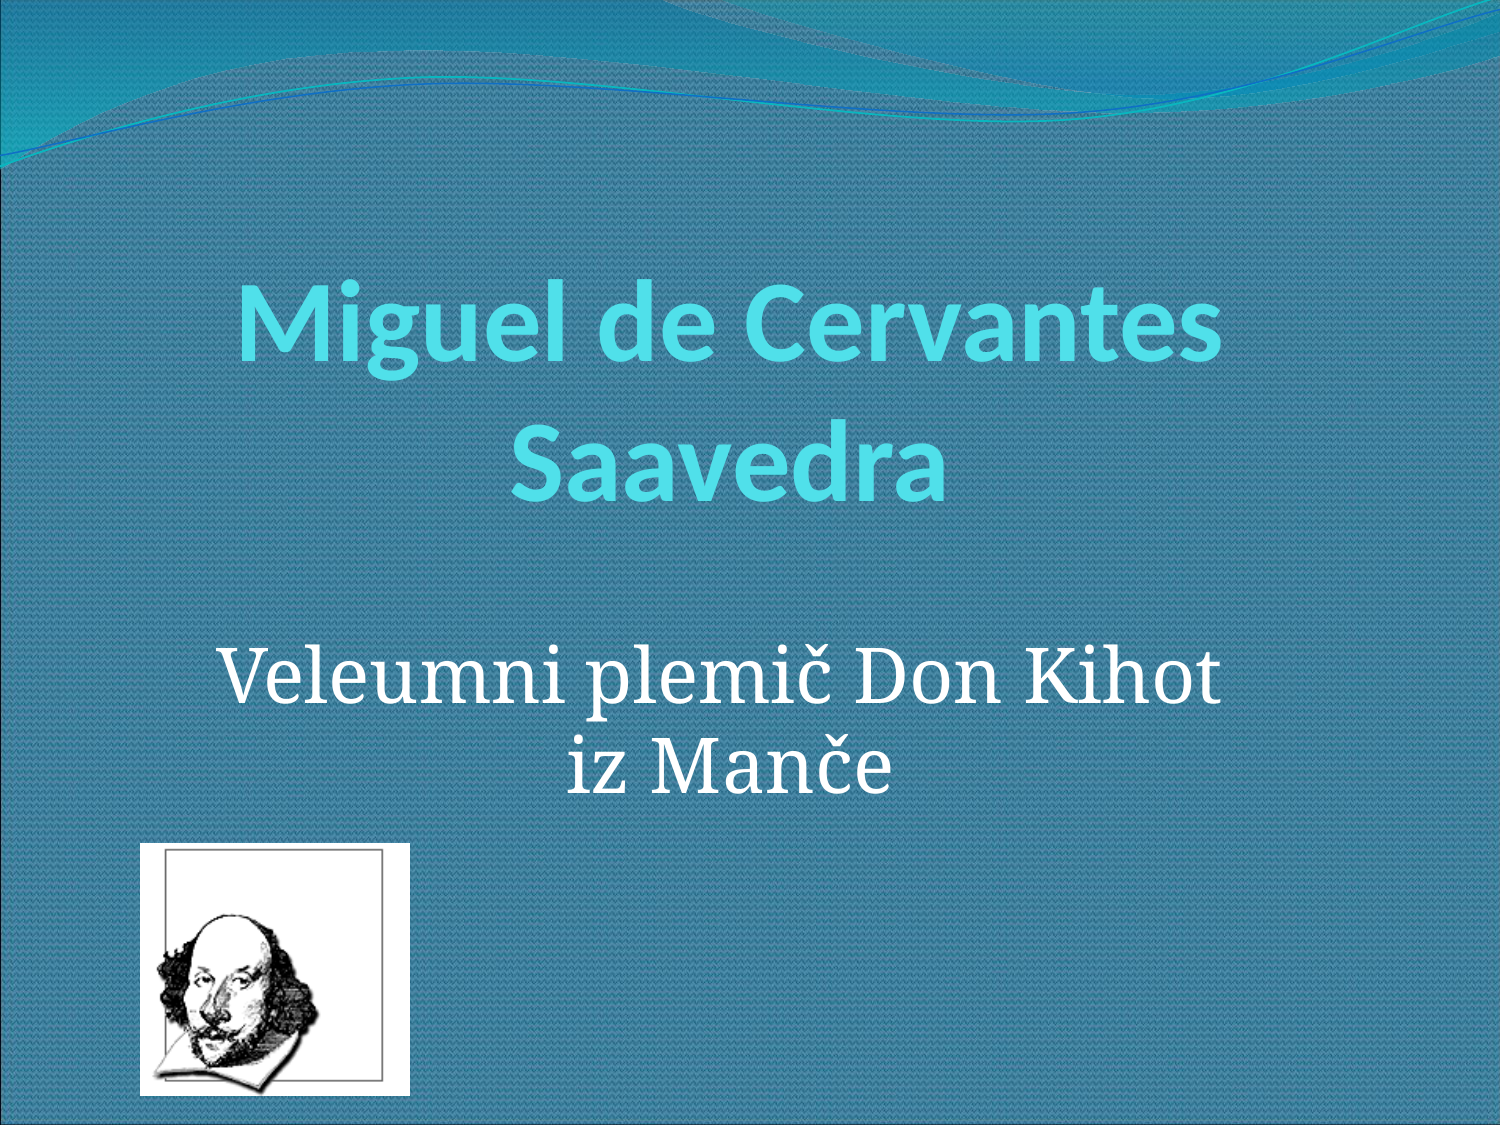

# Miguel de Cervantes Saavedra
Veleumni plemič Don Kihot
iz Manče